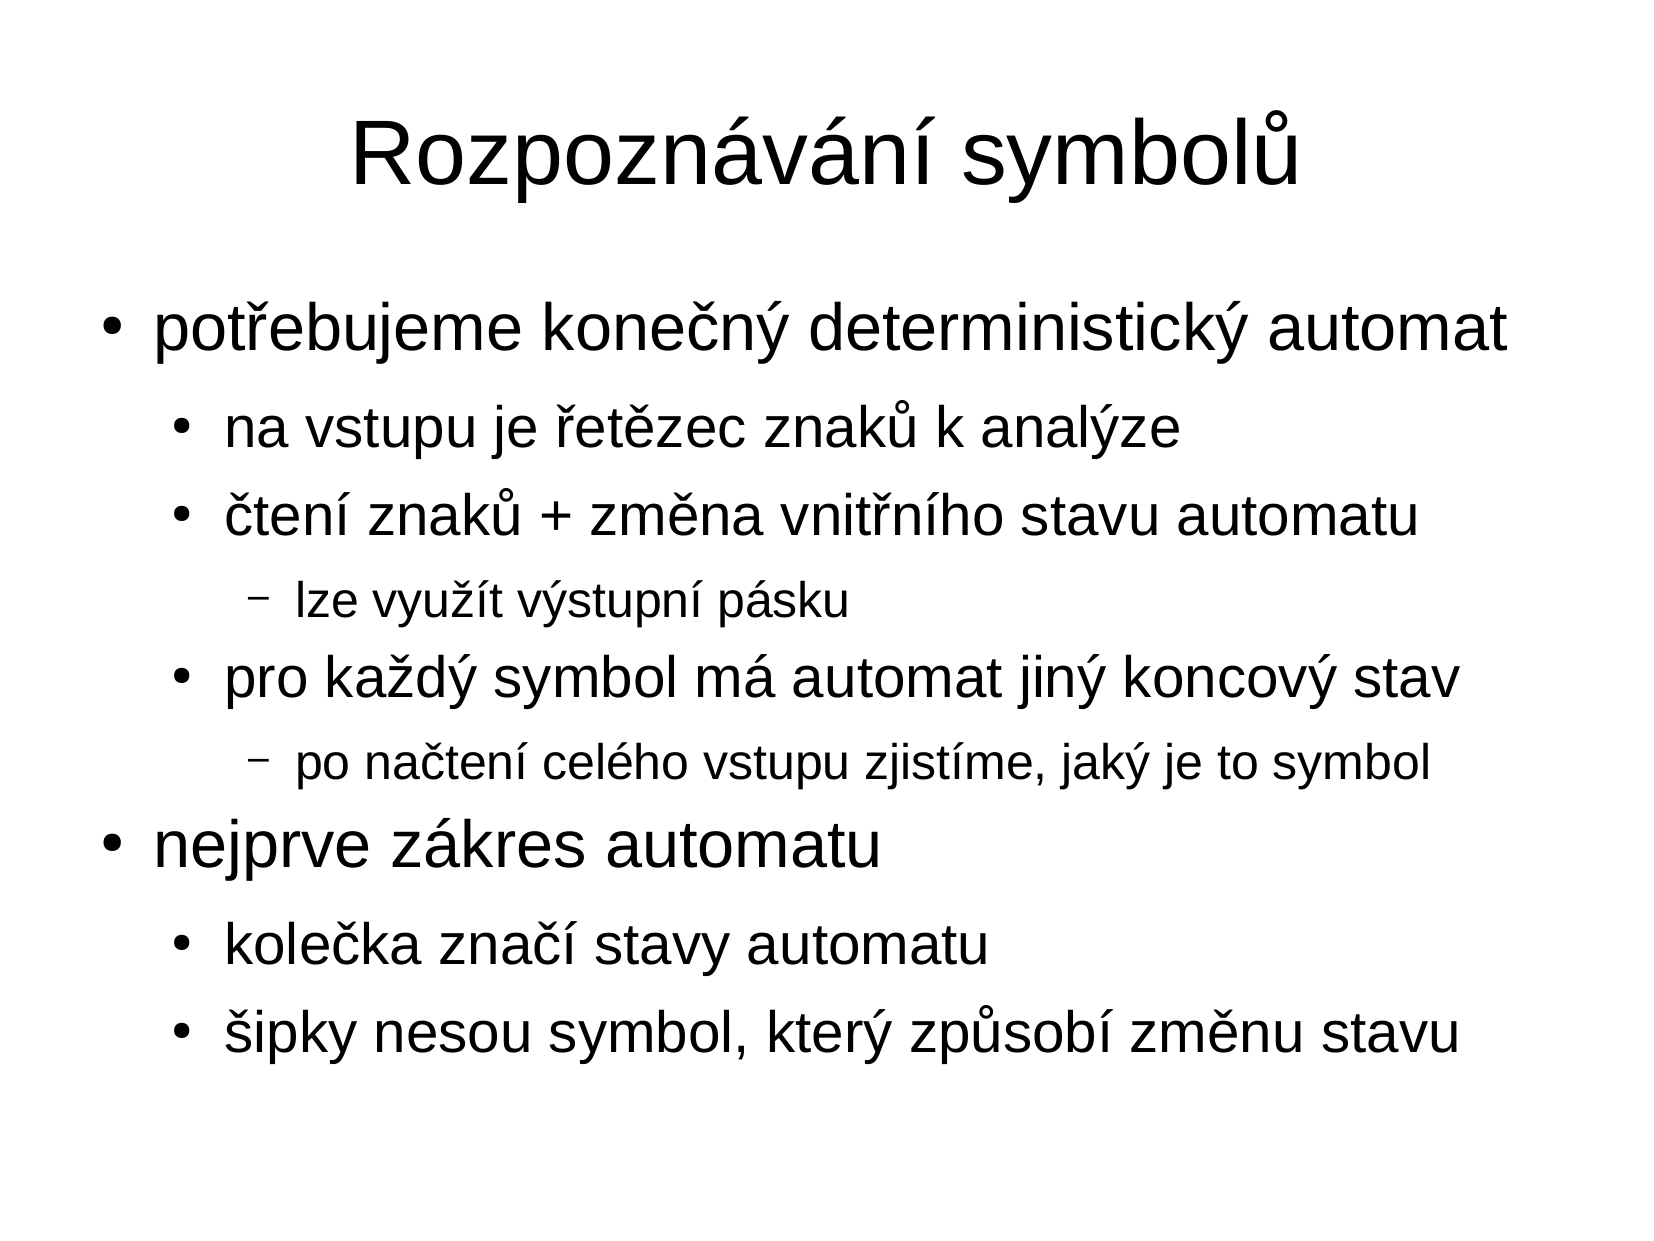

# Rozpoznávání symbolů
potřebujeme konečný deterministický automat
na vstupu je řetězec znaků k analýze
čtení znaků + změna vnitřního stavu automatu
lze využít výstupní pásku
pro každý symbol má automat jiný koncový stav
po načtení celého vstupu zjistíme, jaký je to symbol
nejprve zákres automatu
kolečka značí stavy automatu
šipky nesou symbol, který způsobí změnu stavu